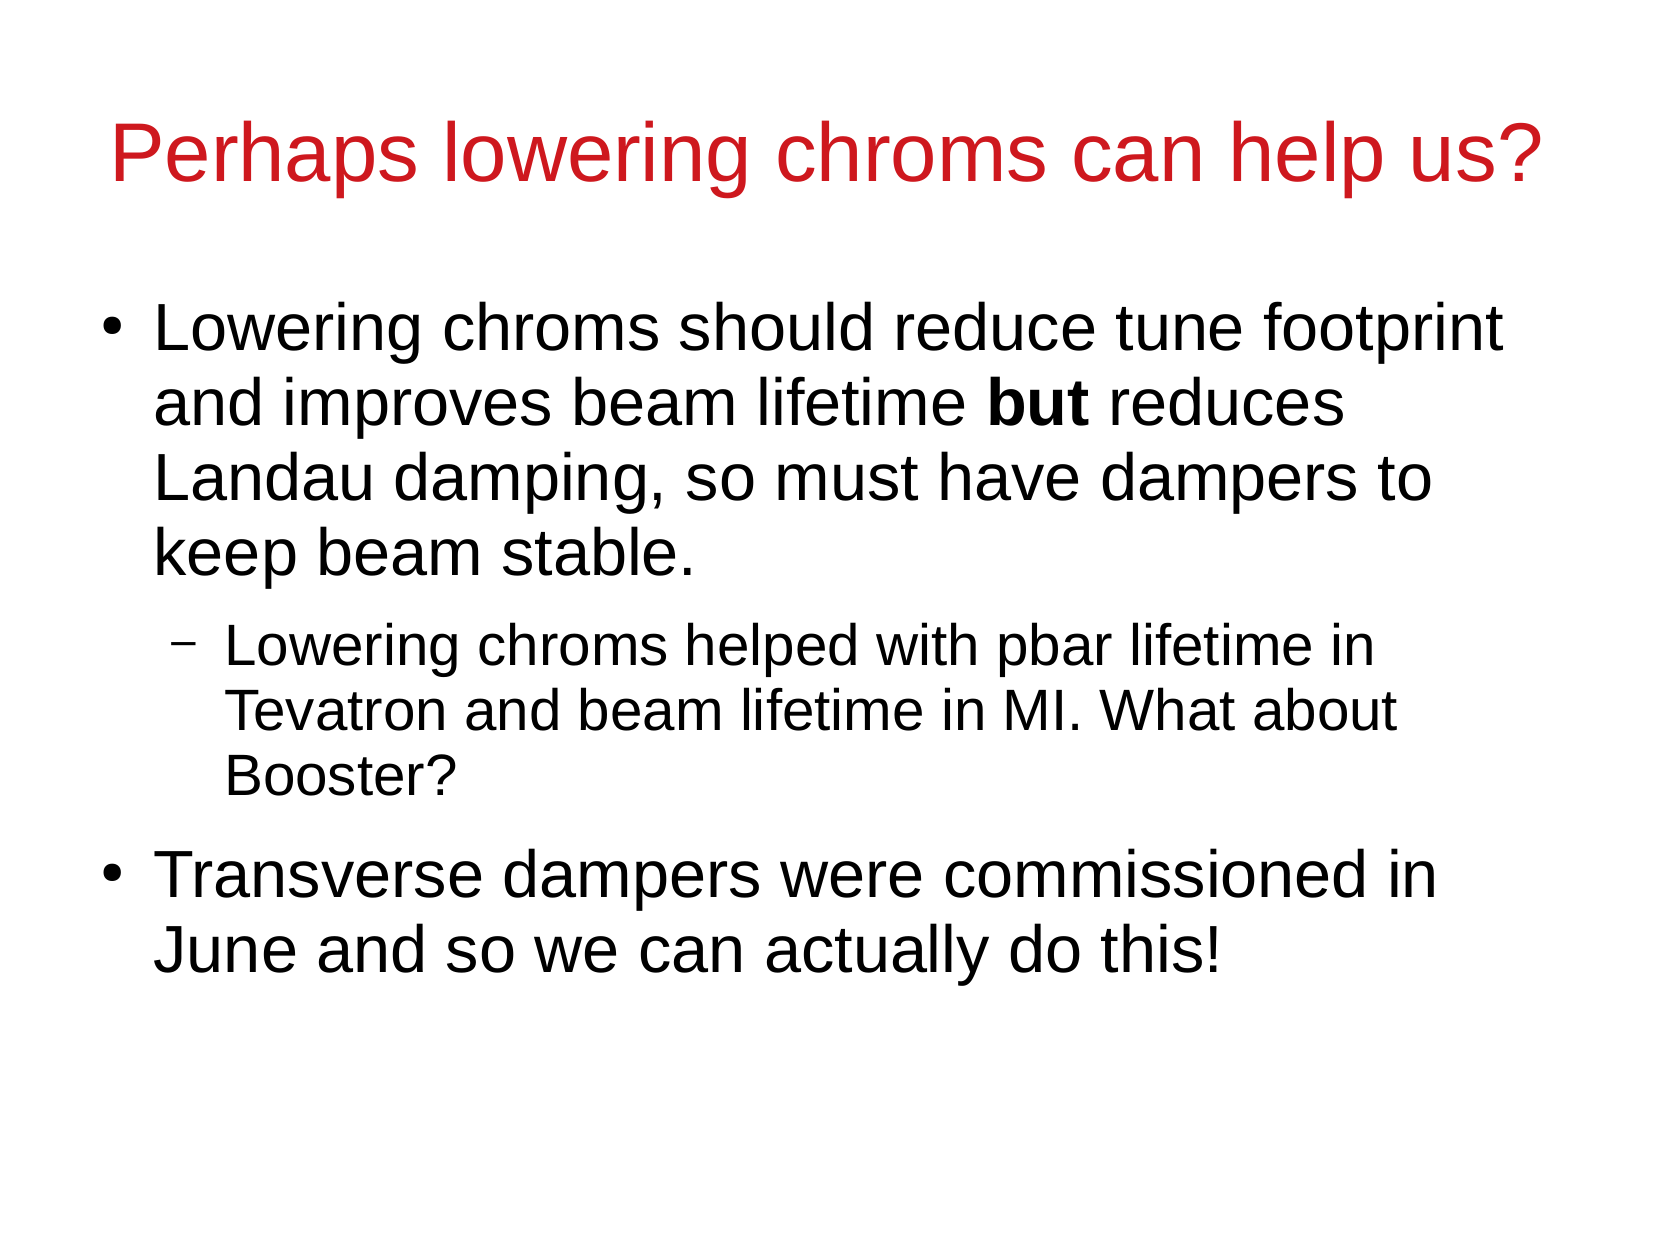

# Perhaps lowering chroms can help us?
Lowering chroms should reduce tune footprint and improves beam lifetime but reduces Landau damping, so must have dampers to keep beam stable.
Lowering chroms helped with pbar lifetime in Tevatron and beam lifetime in MI. What about Booster?
Transverse dampers were commissioned in June and so we can actually do this!